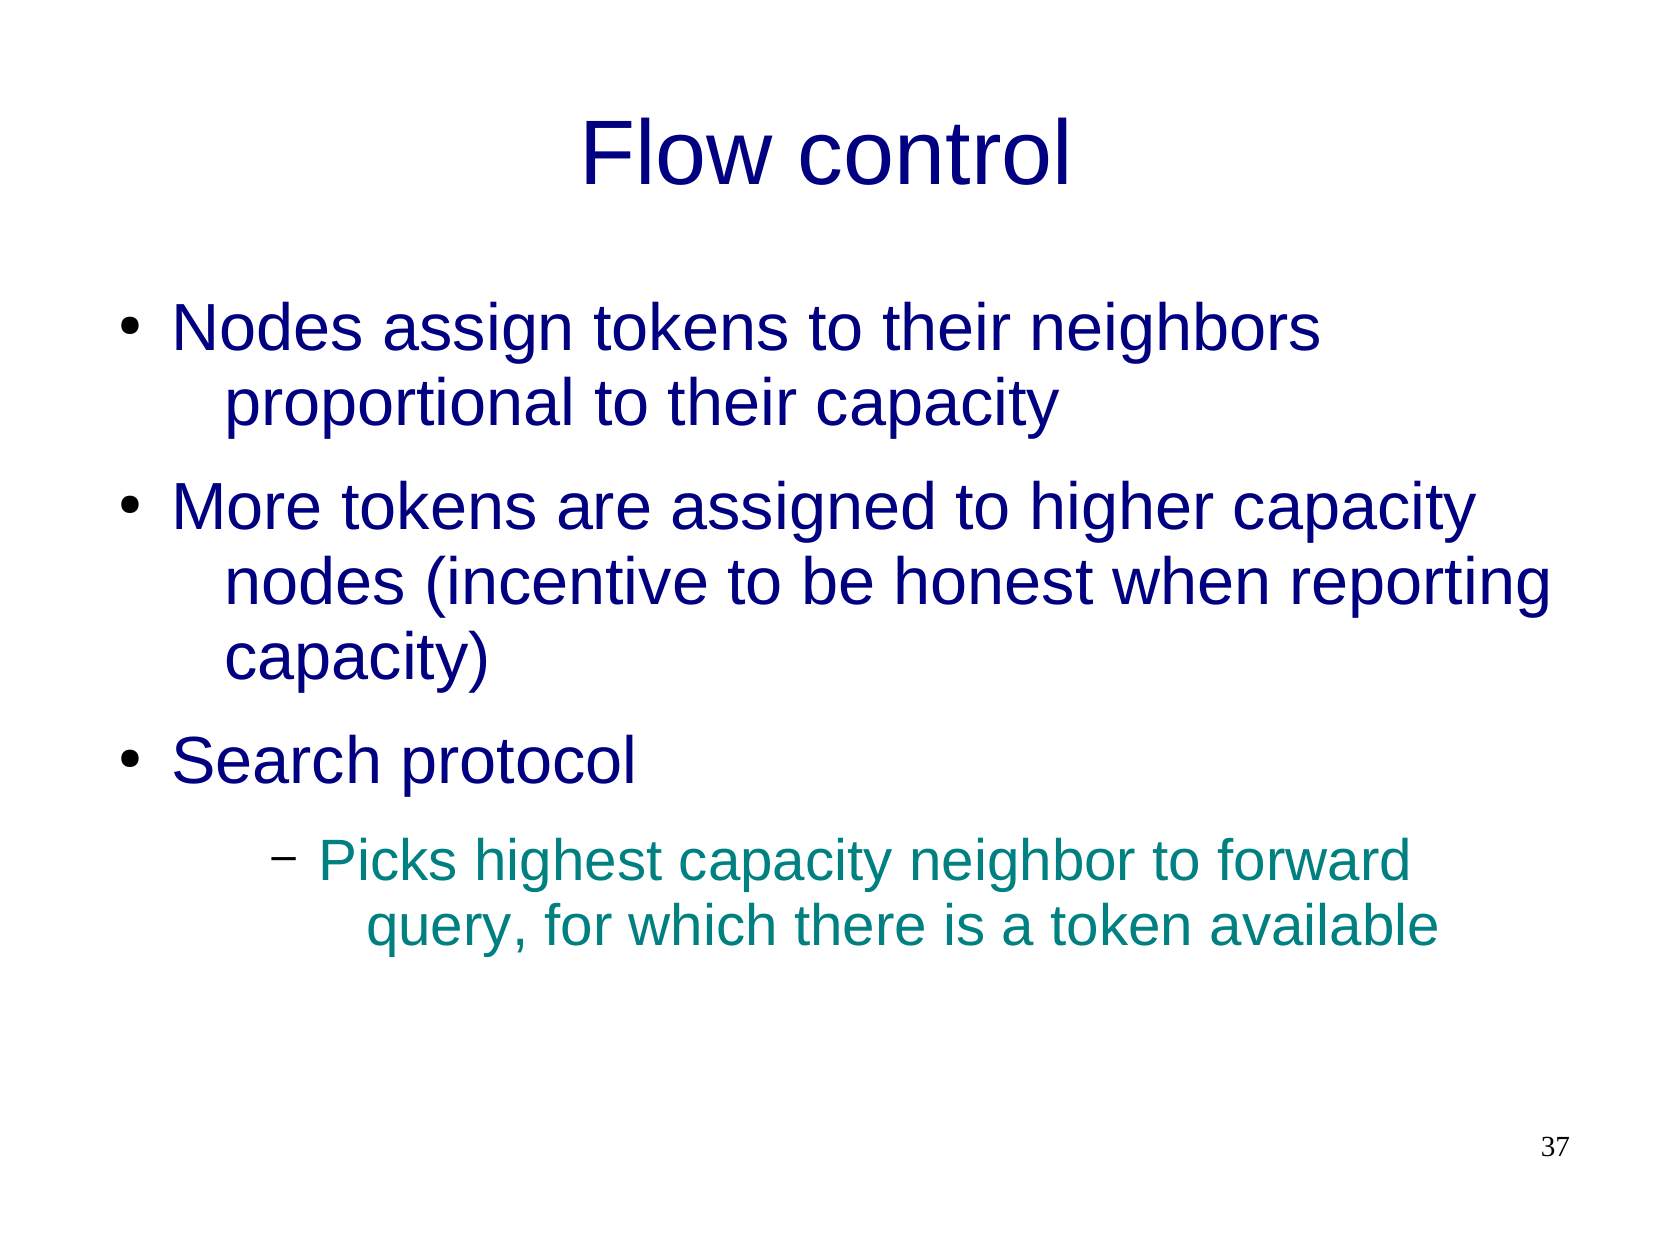

# Flow control
Nodes assign tokens to their neighbors proportional to their capacity
More tokens are assigned to higher capacity nodes (incentive to be honest when reporting capacity)
Search protocol
Picks highest capacity neighbor to forward query, for which there is a token available
37